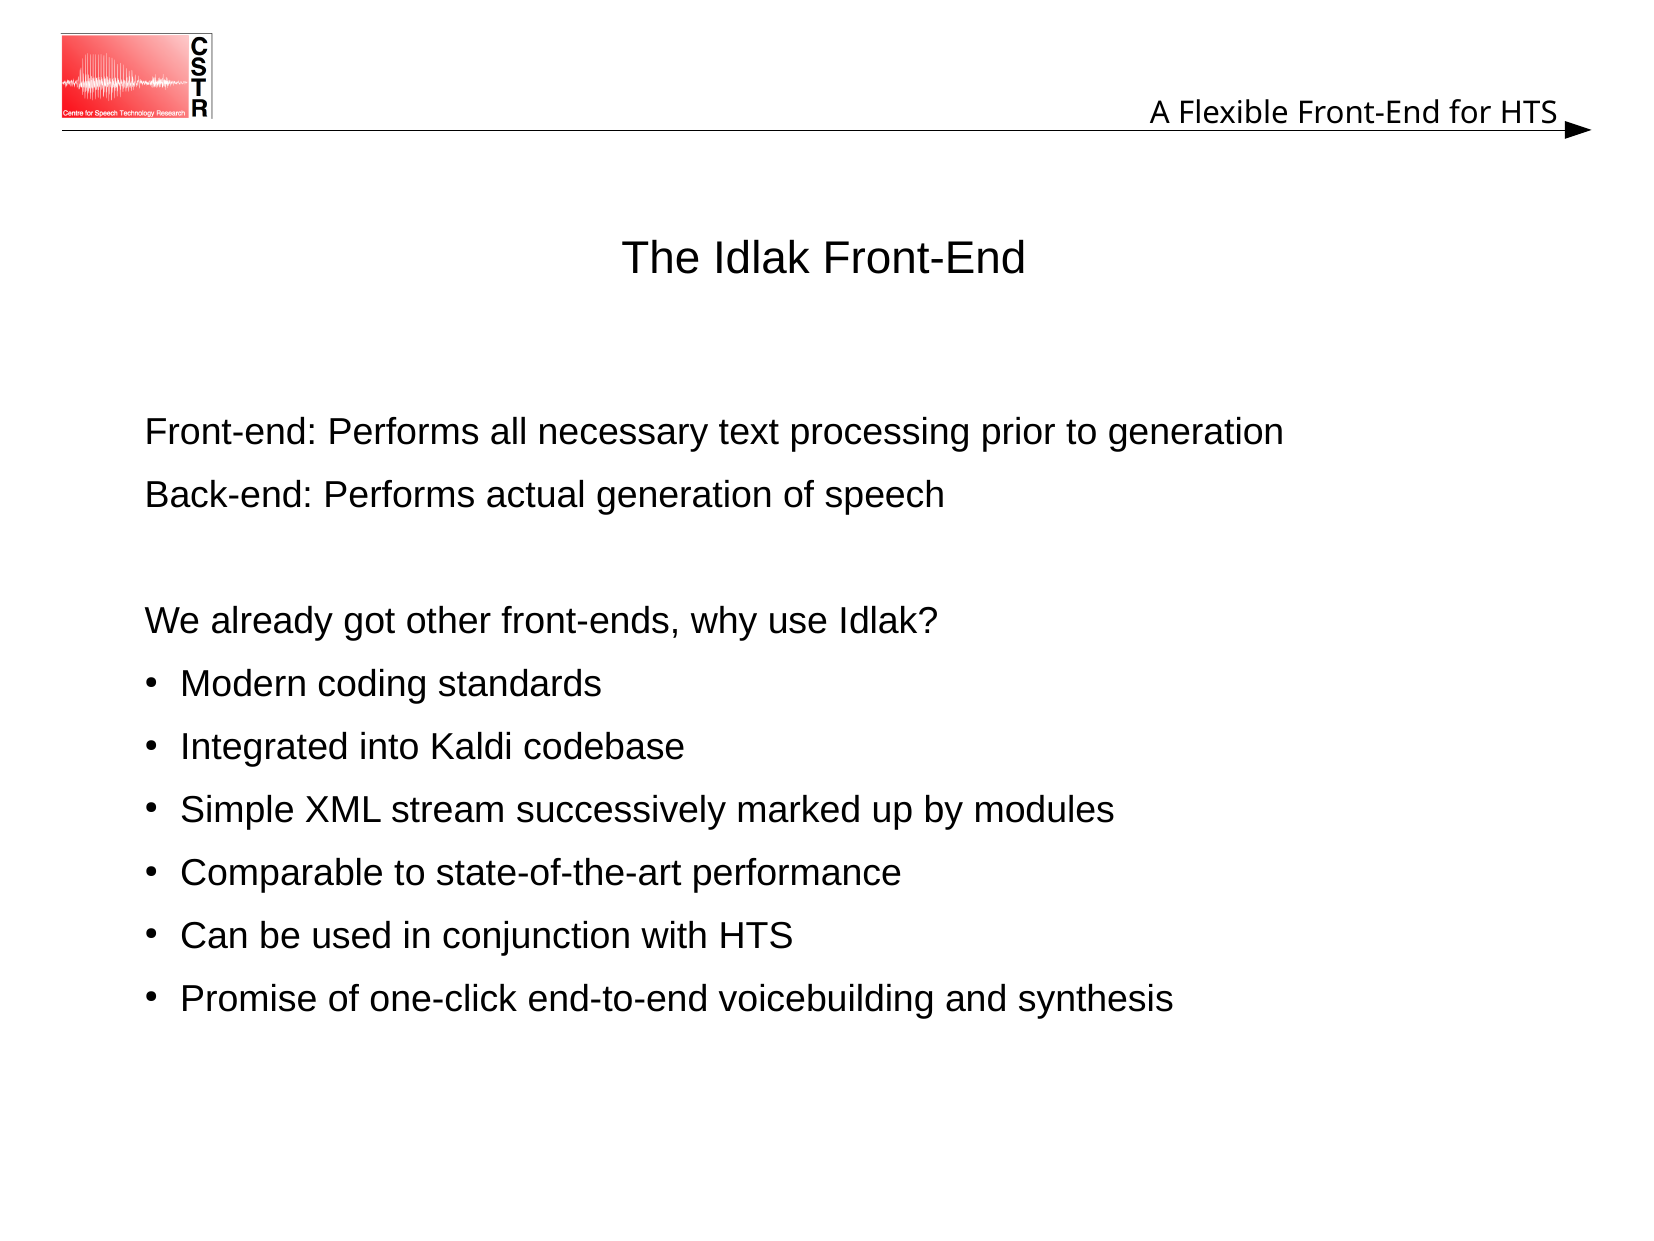

A Flexible Front-End for HTS
The Idlak Front-End
Front-end: Performs all necessary text processing prior to generation
Back-end: Performs actual generation of speech
We already got other front-ends, why use Idlak?
Modern coding standards
Integrated into Kaldi codebase
Simple XML stream successively marked up by modules
Comparable to state-of-the-art performance
Can be used in conjunction with HTS
Promise of one-click end-to-end voicebuilding and synthesis